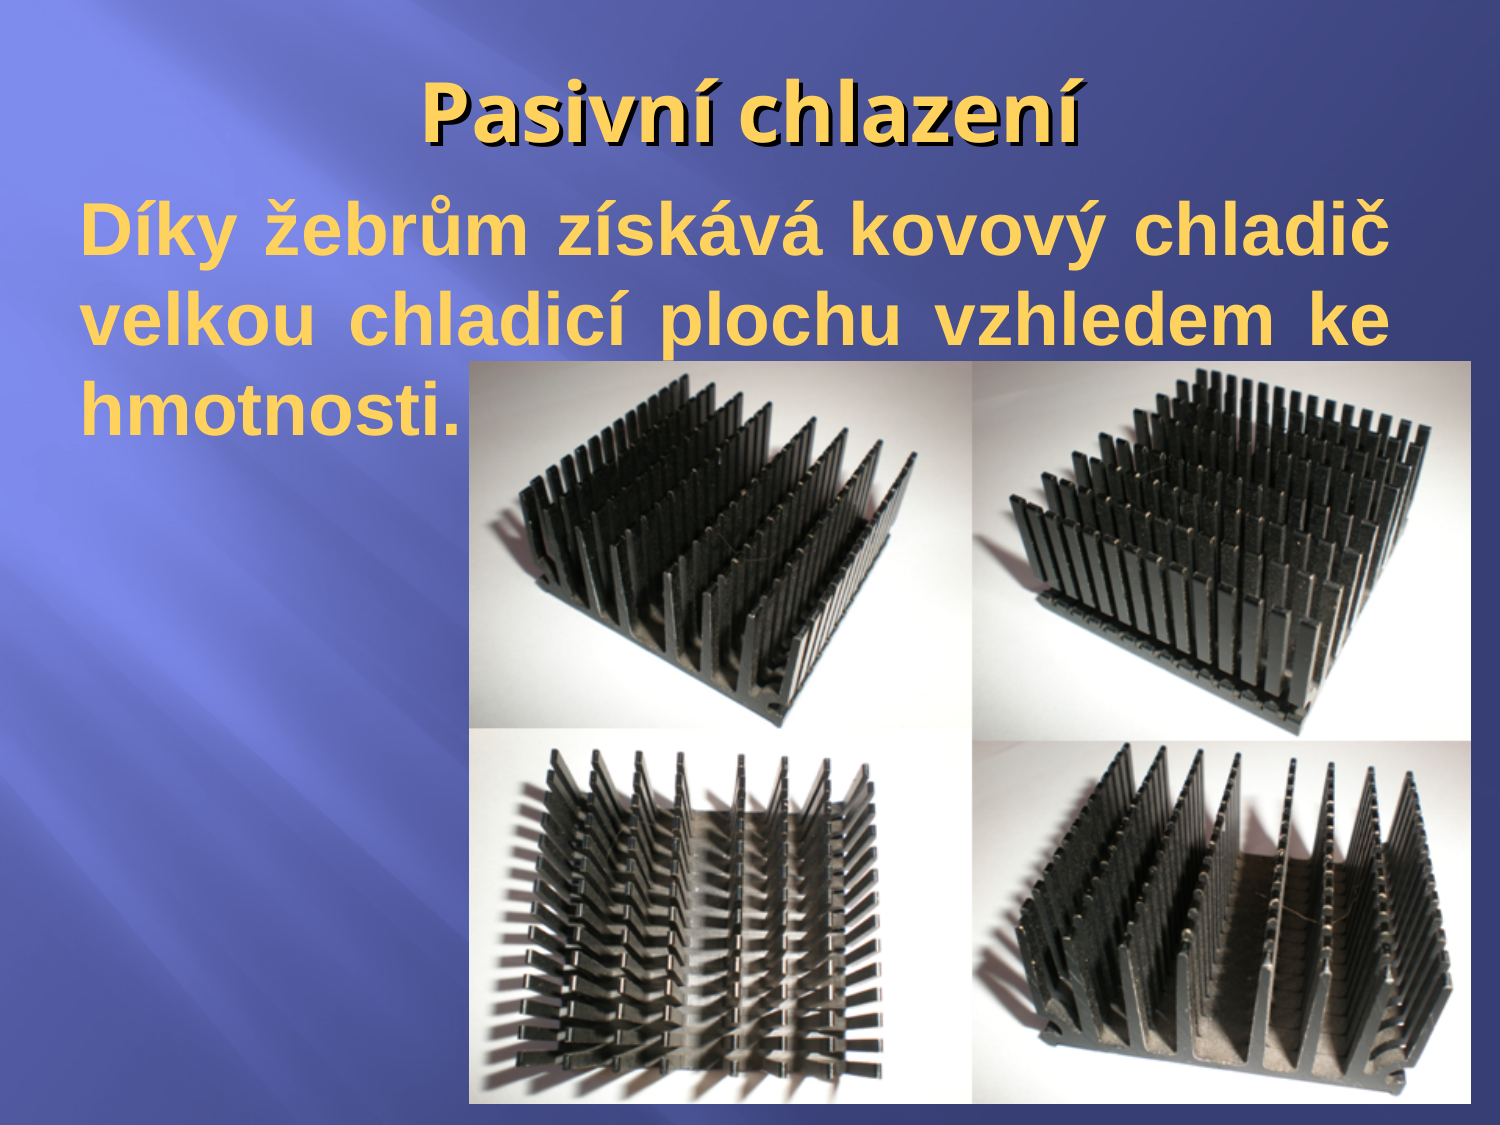

# Pasivní chlazení
Díky žebrům získává kovový chladič velkou chladicí plochu vzhledem ke hmotnosti.